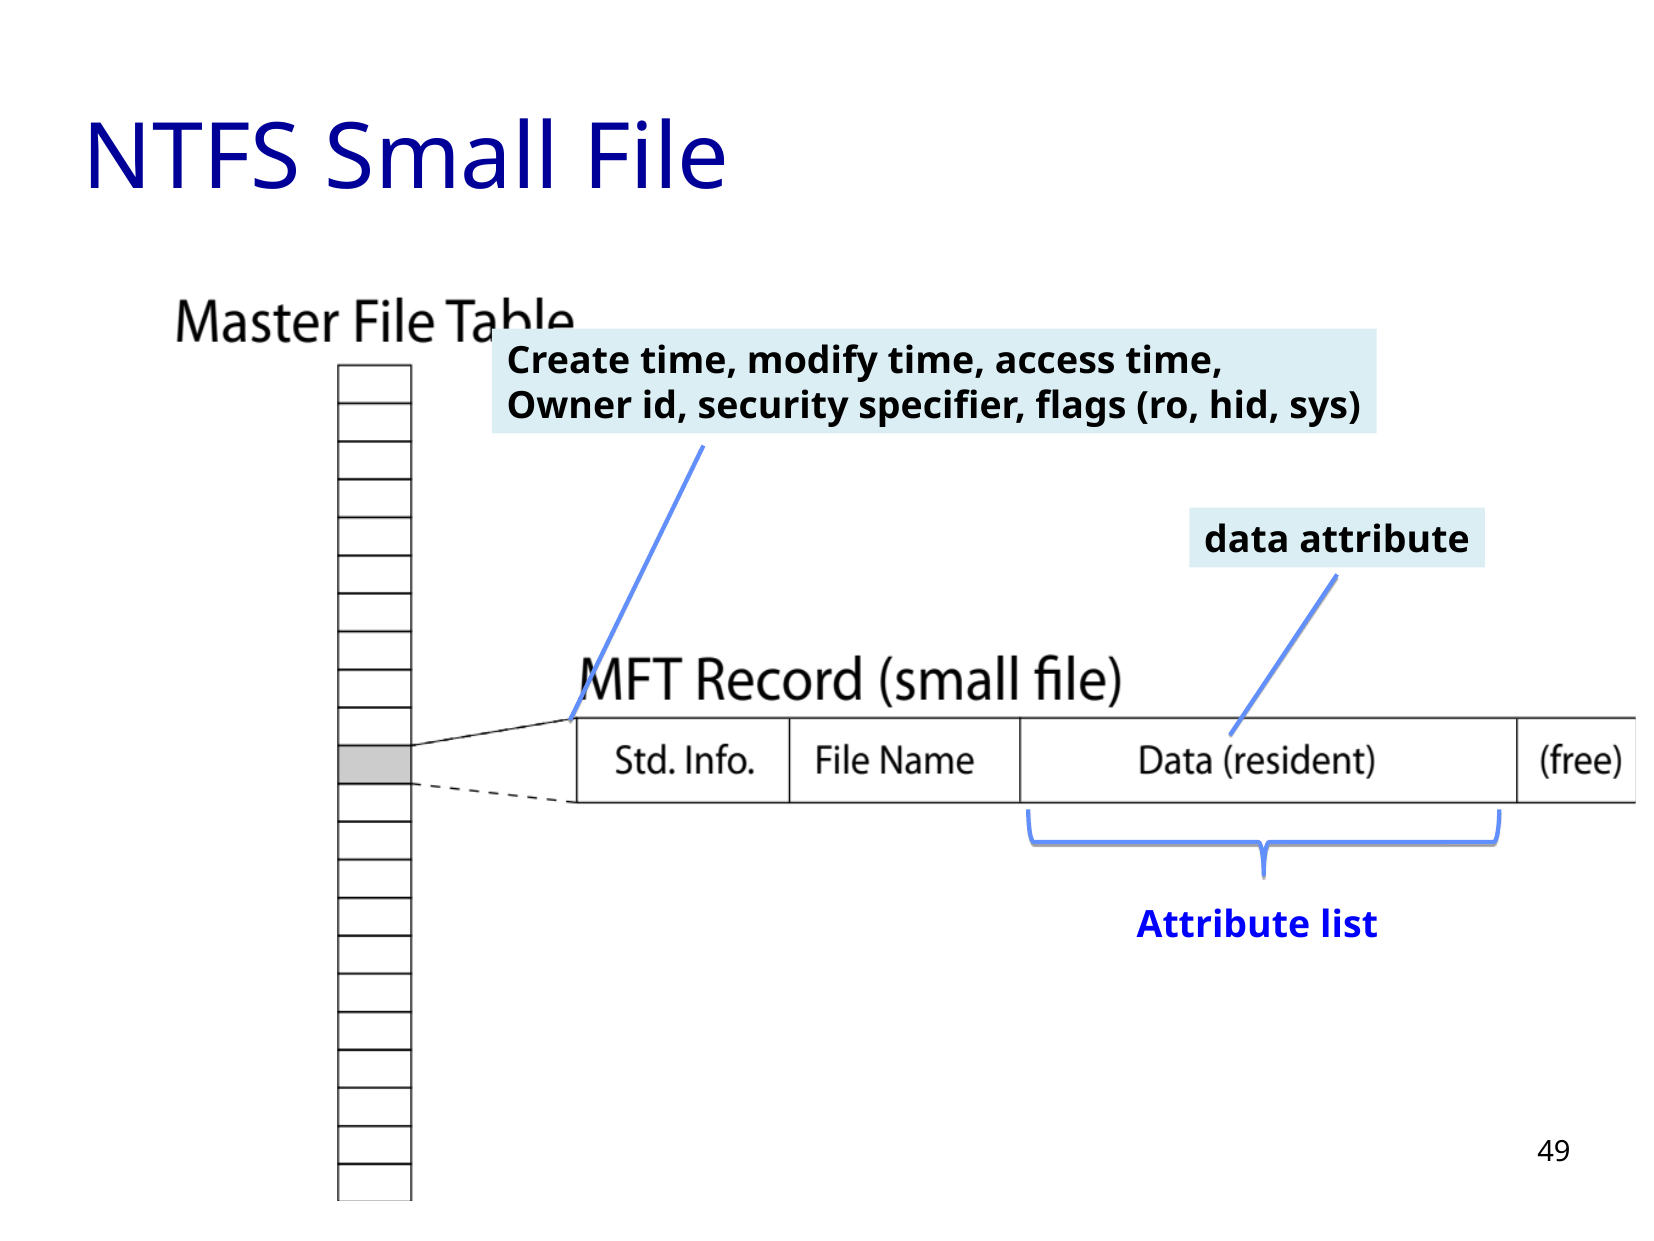

# NTFS Small File
Create time, modify time, access time,
Owner id, security specifier, flags (ro, hid, sys)
data attribute
Attribute list
49